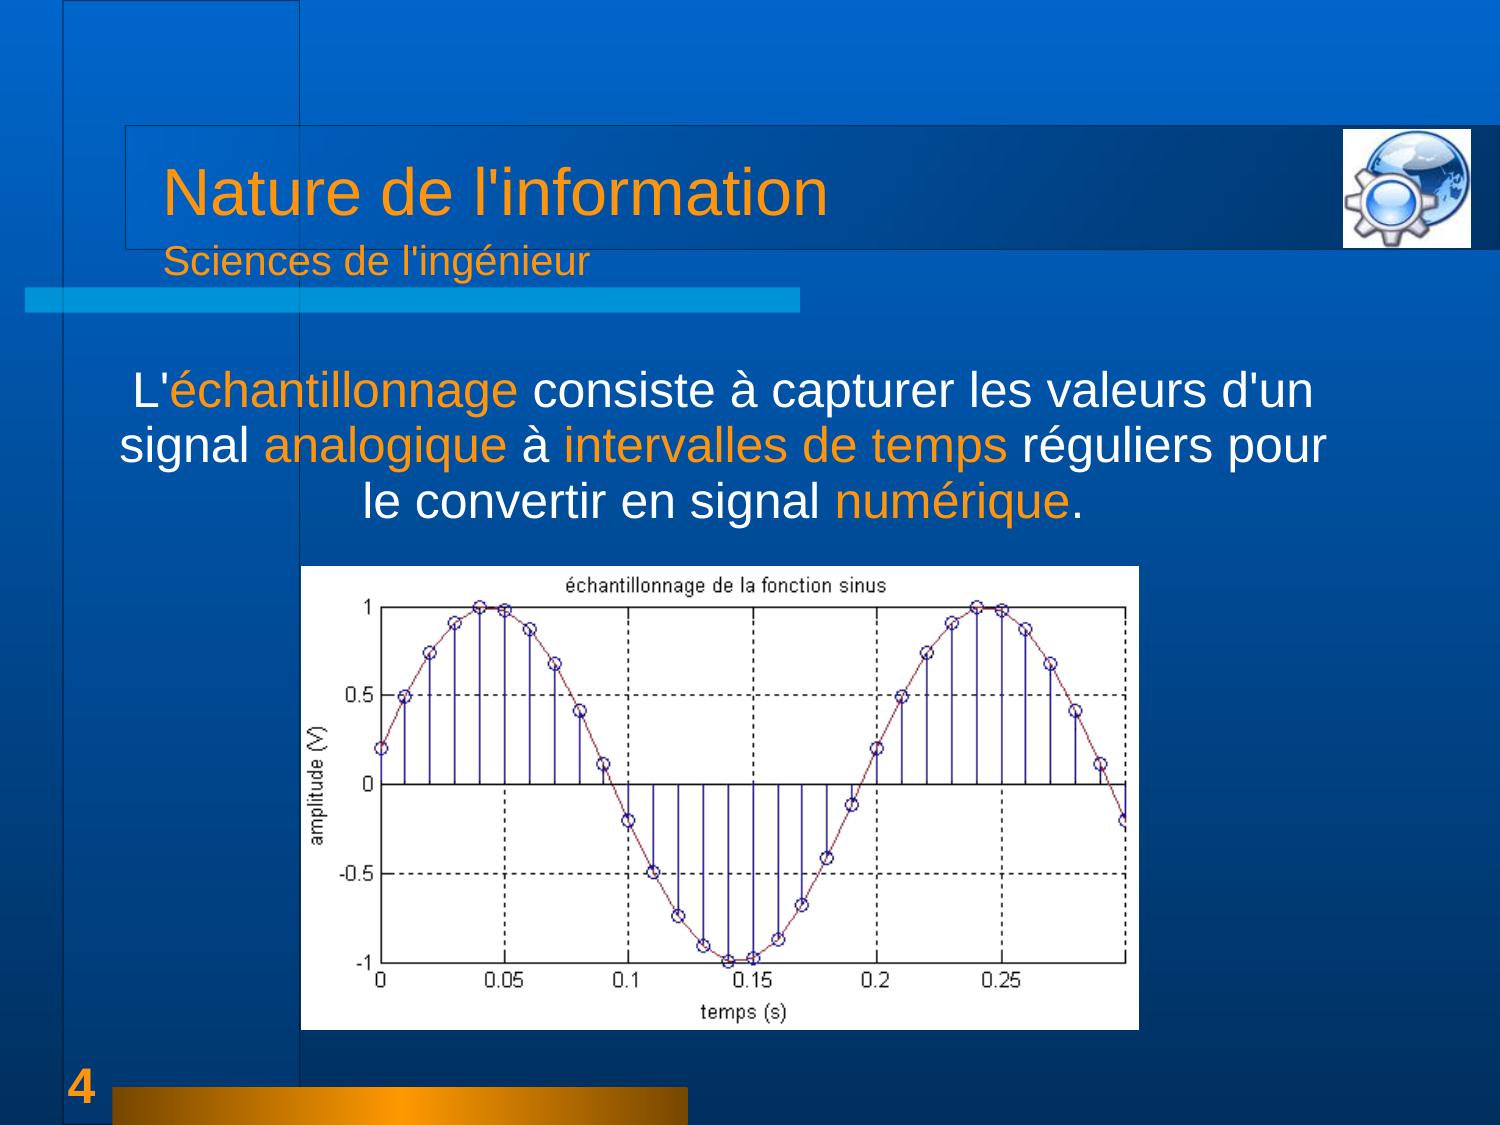

L'échantillonnage consiste à capturer les valeurs d'un signal analogique à intervalles de temps réguliers pour le convertir en signal numérique.